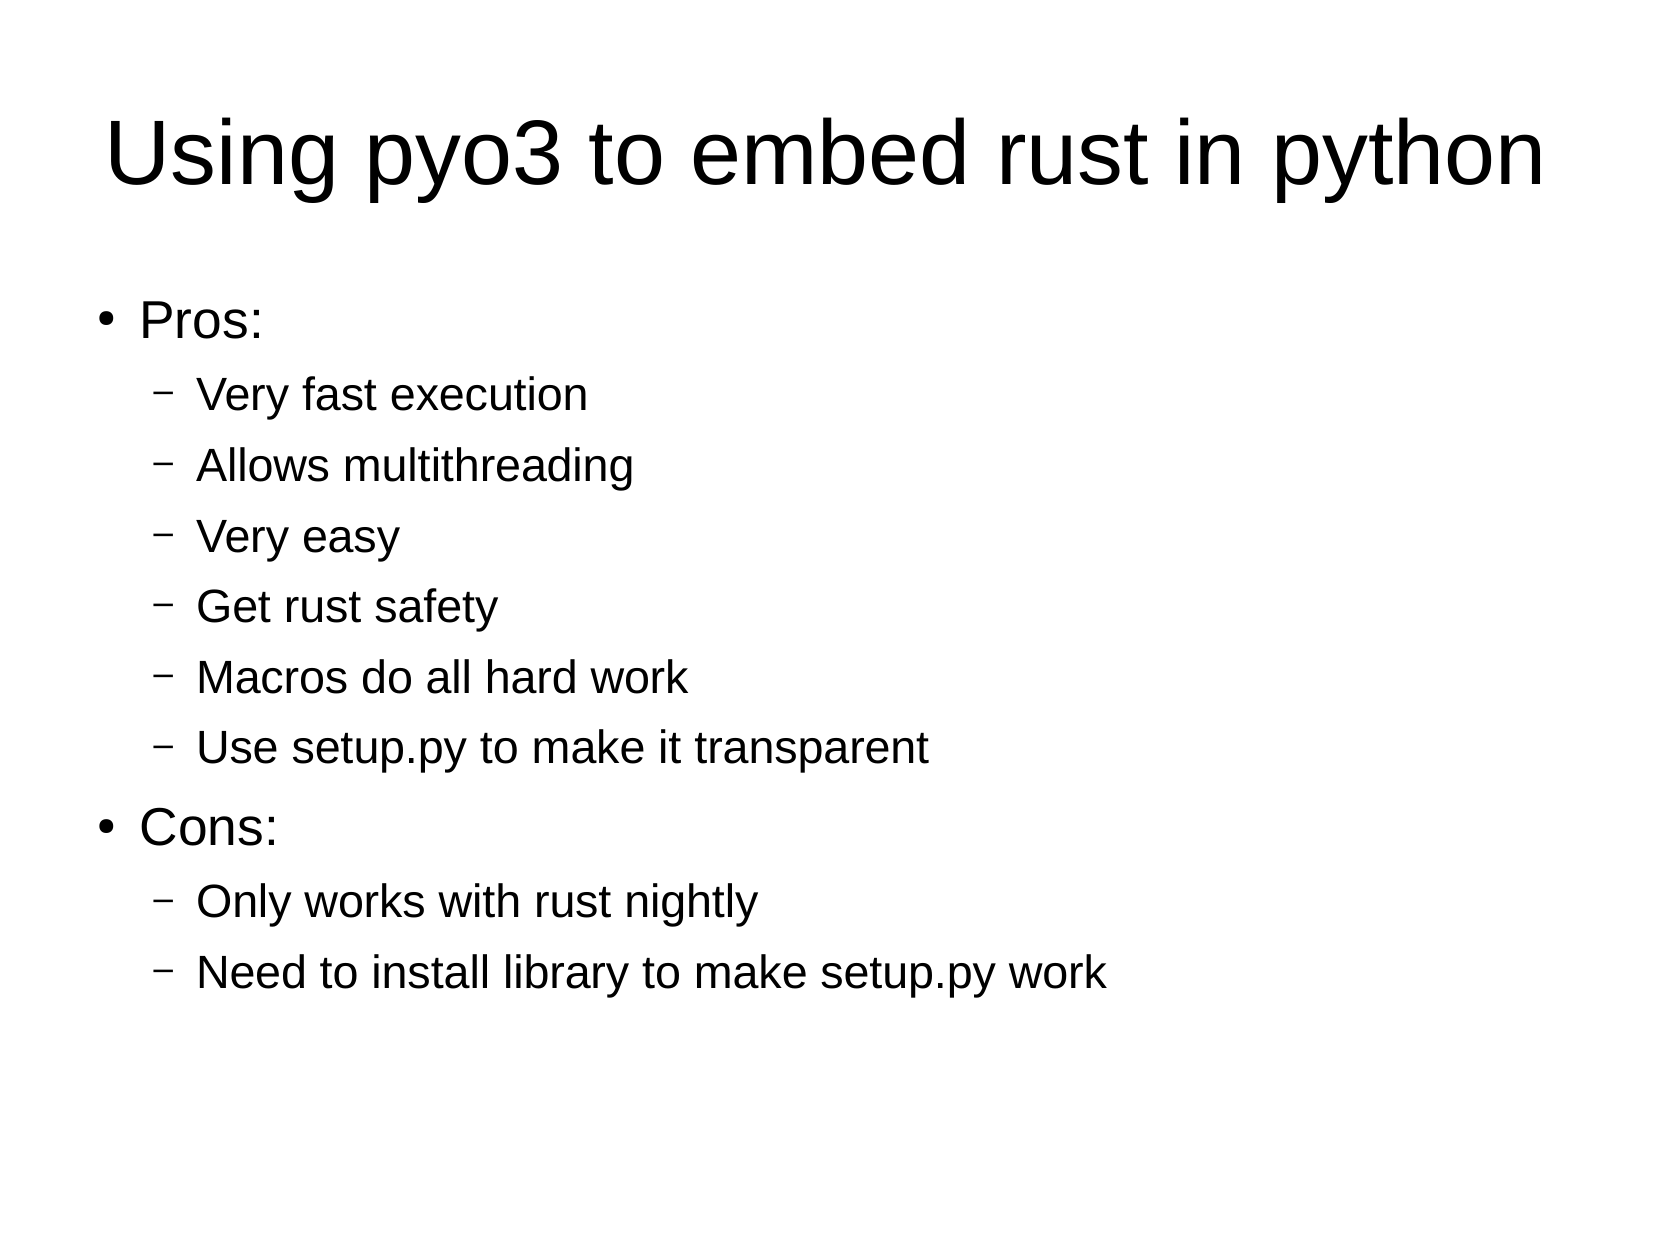

# Using pyo3 to embed rust in python
Pros:
Very fast execution
Allows multithreading
Very easy
Get rust safety
Macros do all hard work
Use setup.py to make it transparent
Cons:
Only works with rust nightly
Need to install library to make setup.py work